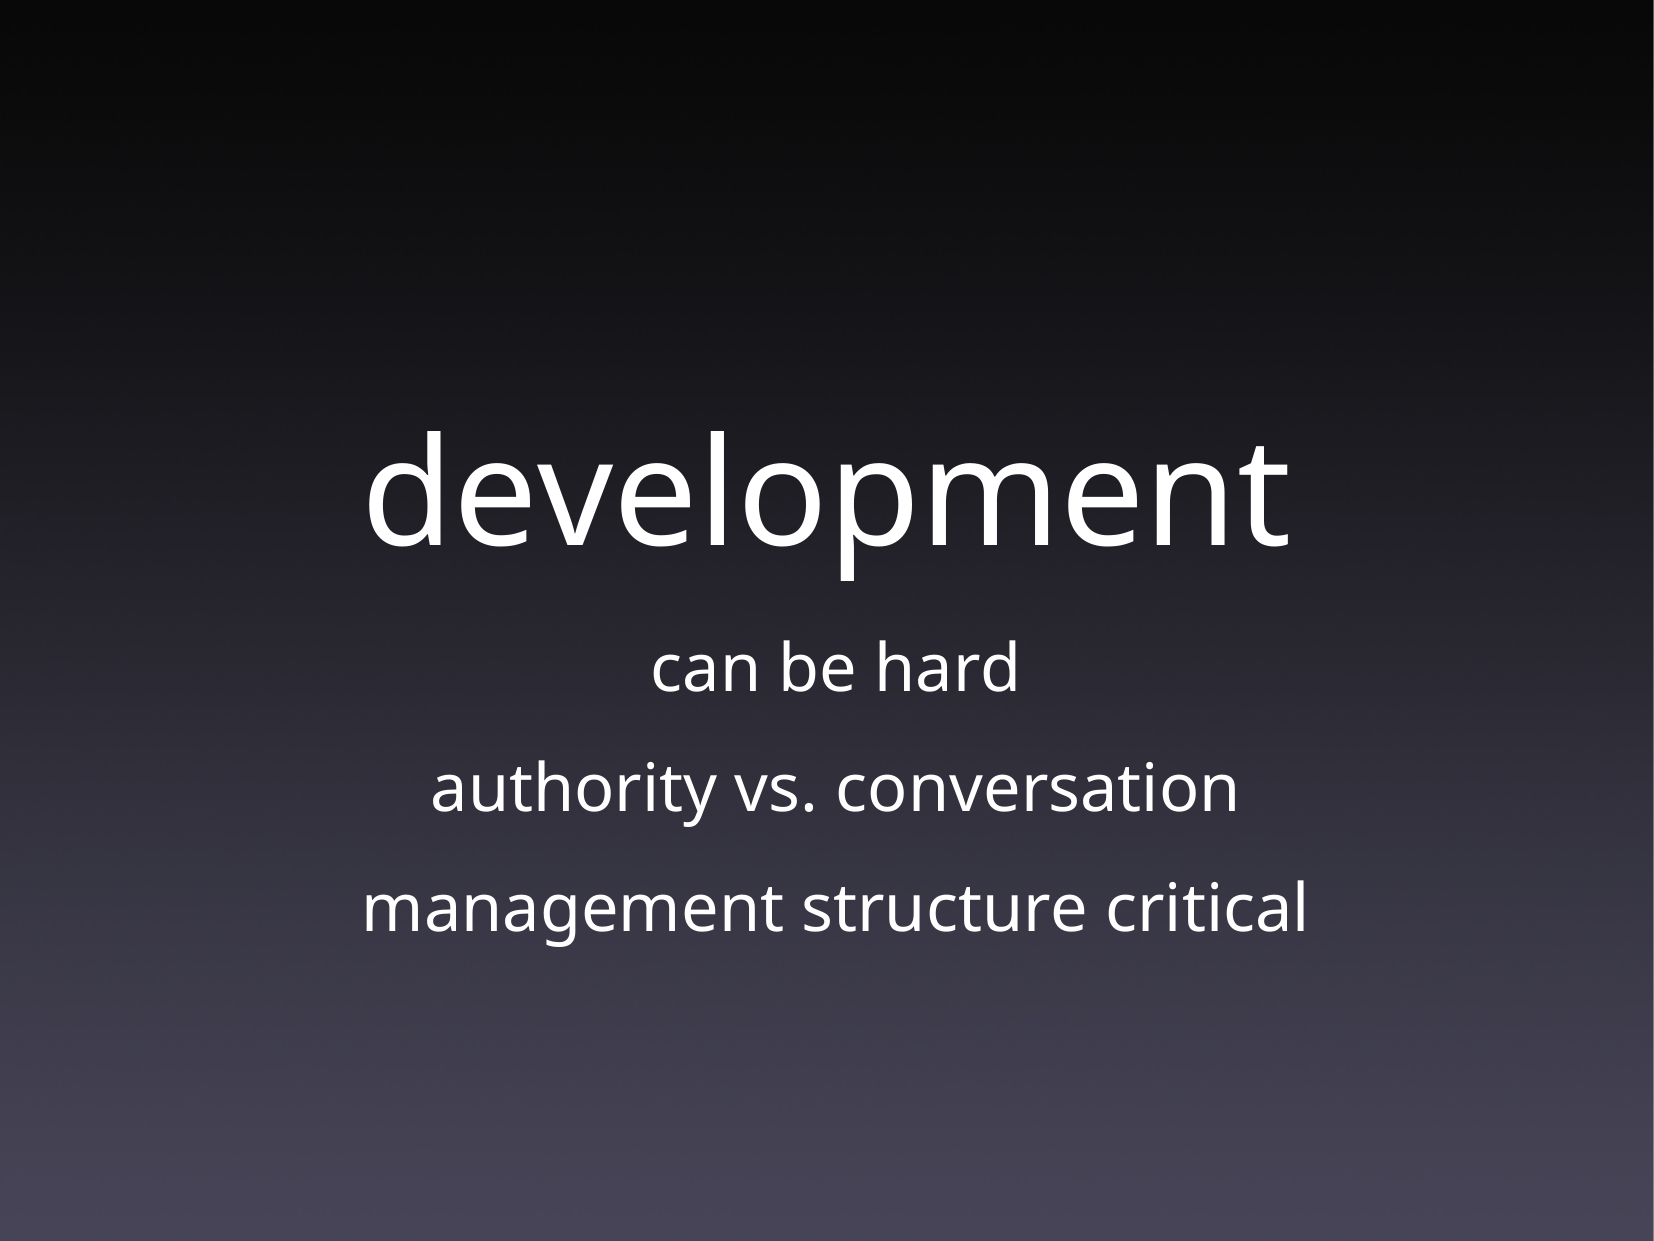

# development
can be hard
authority vs. conversation
management structure critical